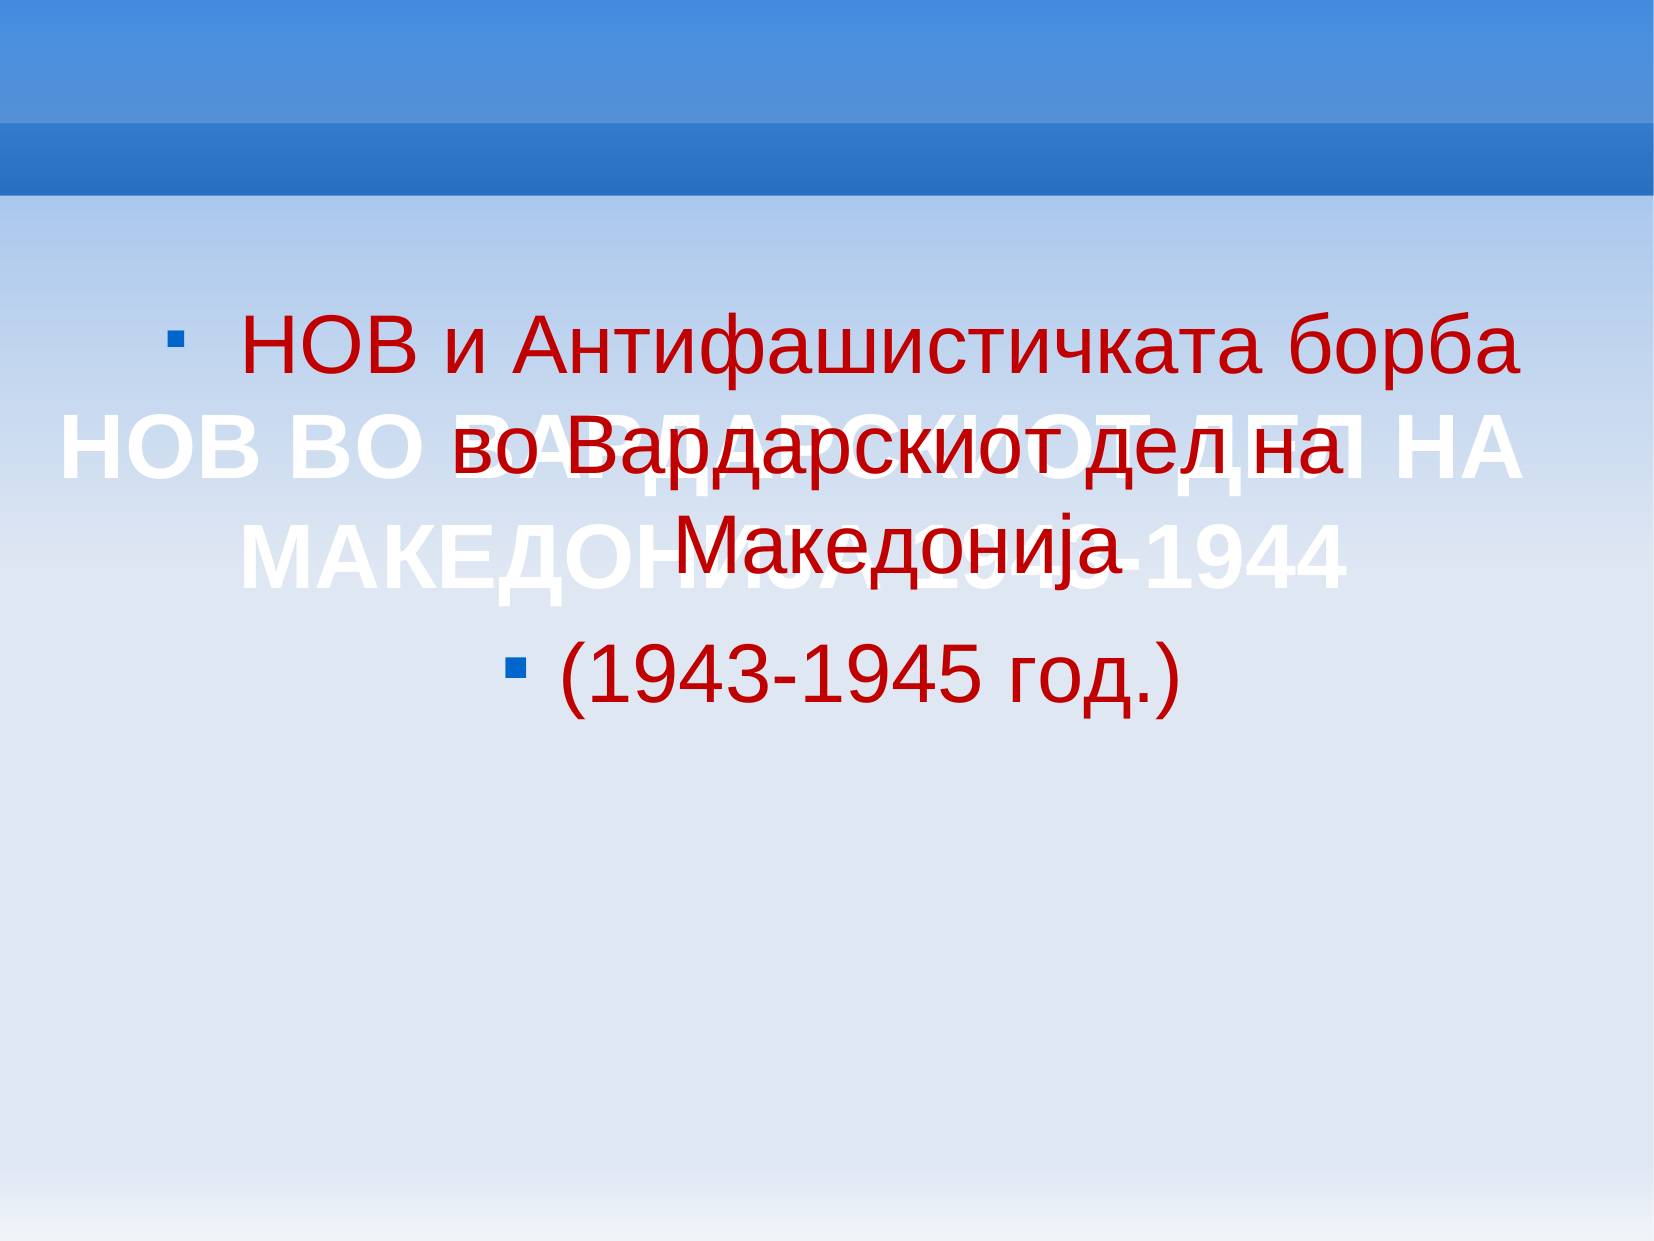

НОВ и Антифашистичката борба во Вардарскиот дел на Македонија
(1943-1945 год.)
# НОВ ВО ВАРДАРСКИОТ ДЕЛ НА МАКЕДОНИЈА 1943-1944